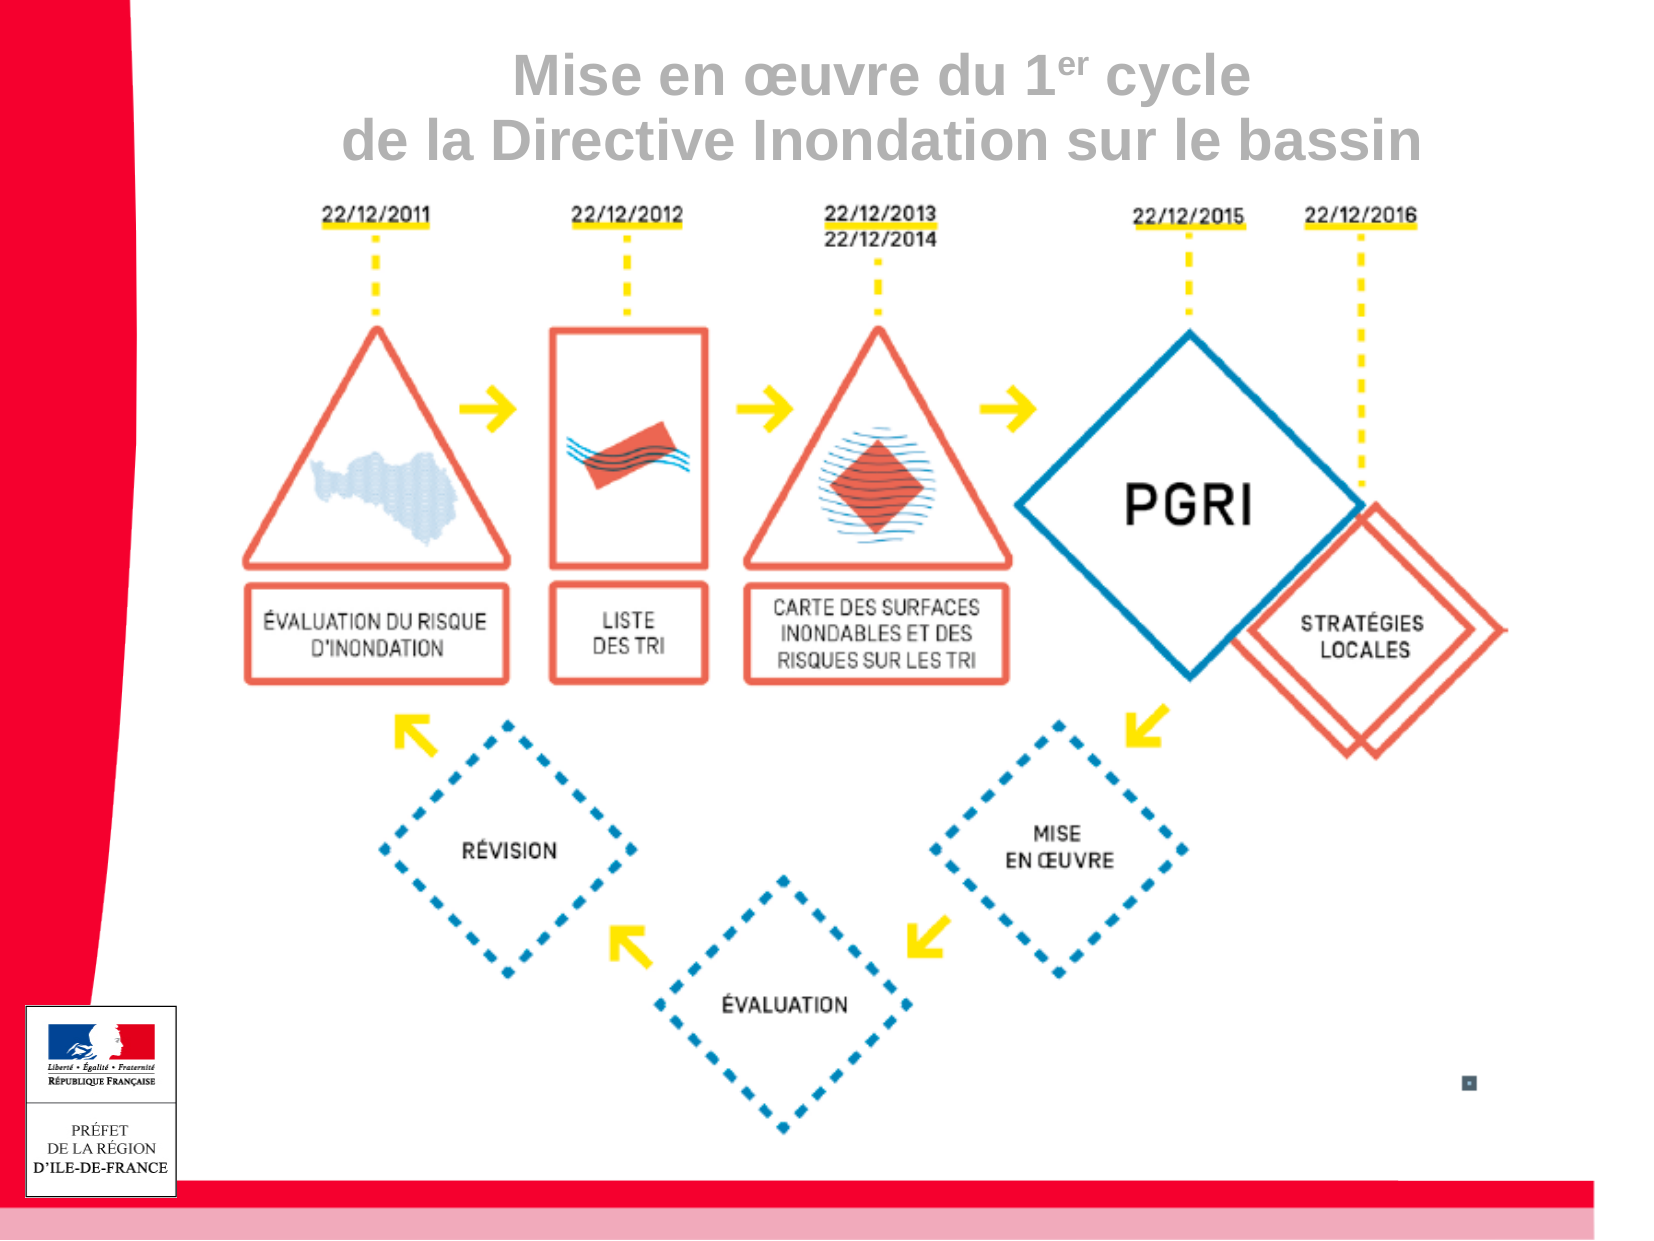

Mise en œuvre du 1er cycle
de la Directive Inondation sur le bassin